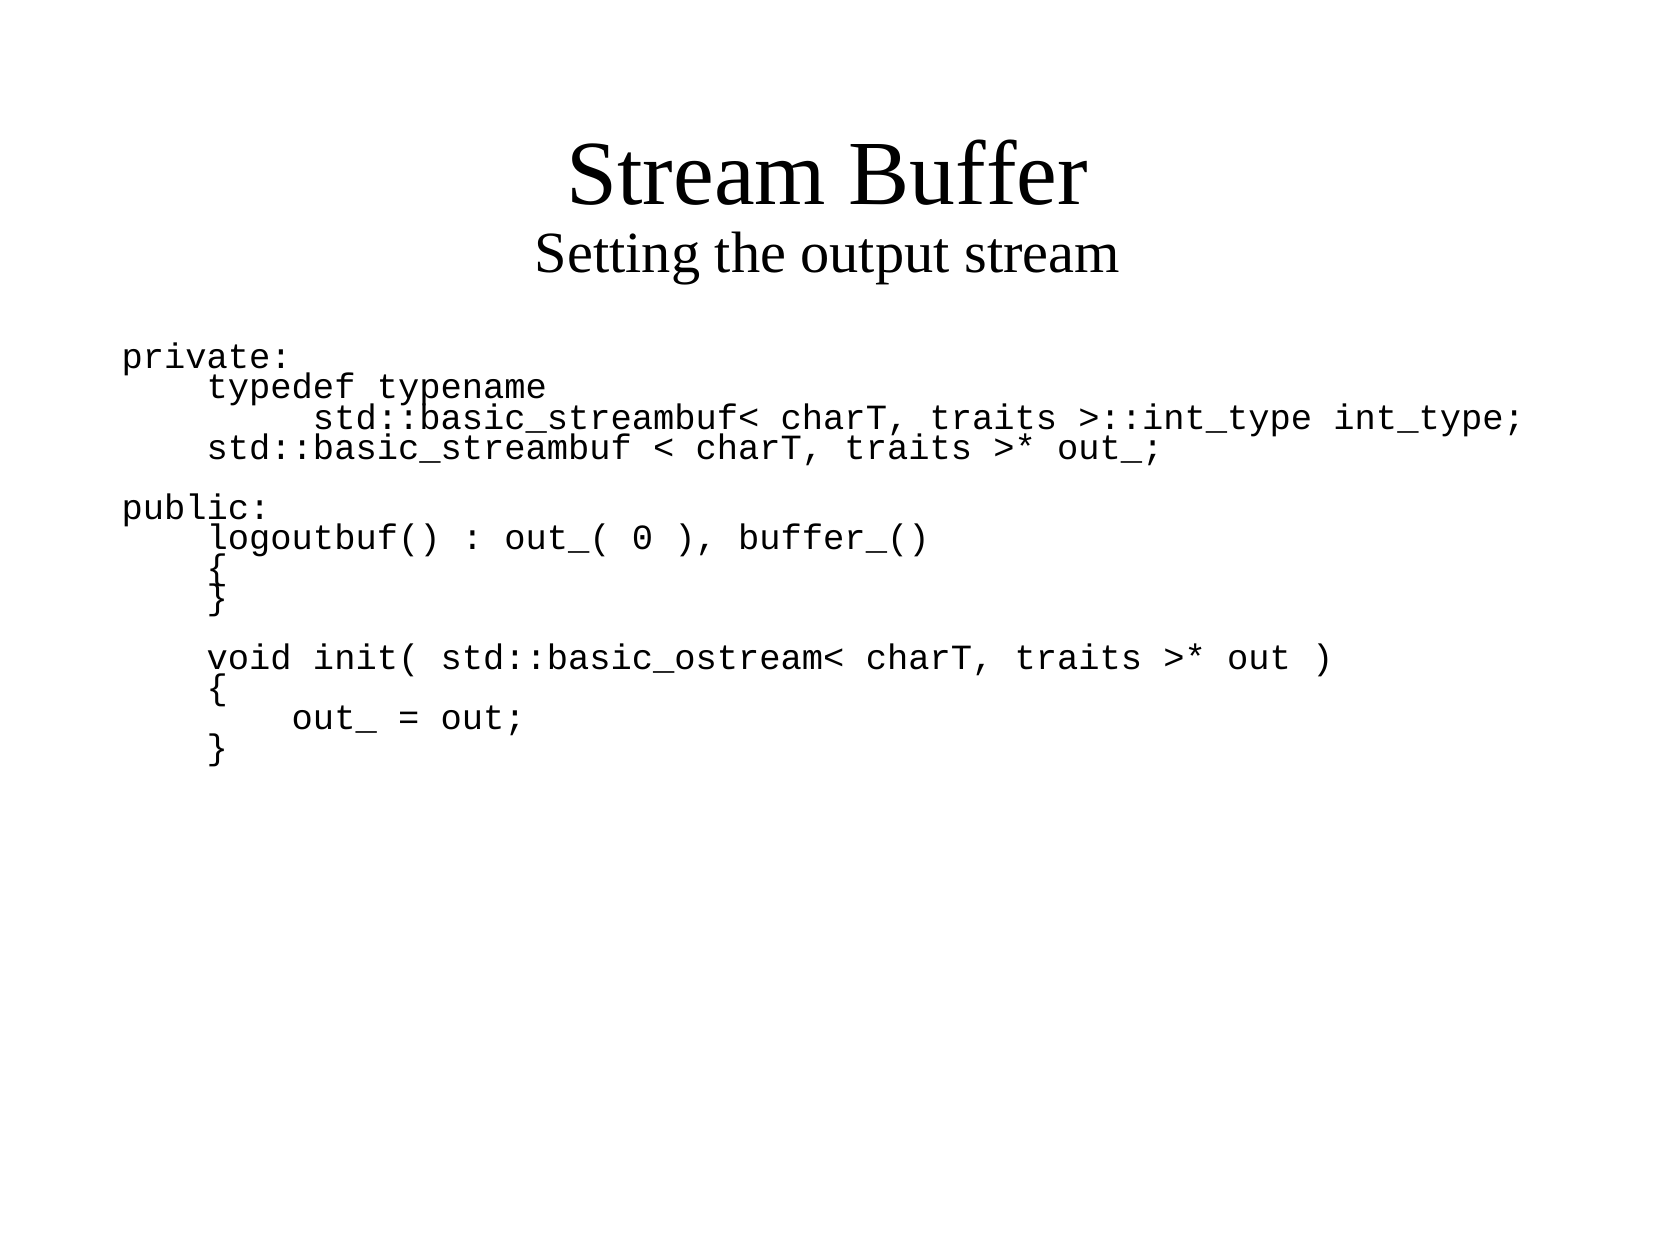

# Stream Buffer Setting the output stream
private:
 typedef typename
 std::basic_streambuf< charT, traits >::int_type int_type;
 std::basic_streambuf < charT, traits >* out_;
public:
 logoutbuf() : out_( 0 ), buffer_()
 {
 }
 void init( std::basic_ostream< charT, traits >* out )
 {
 out_ = out;
 }